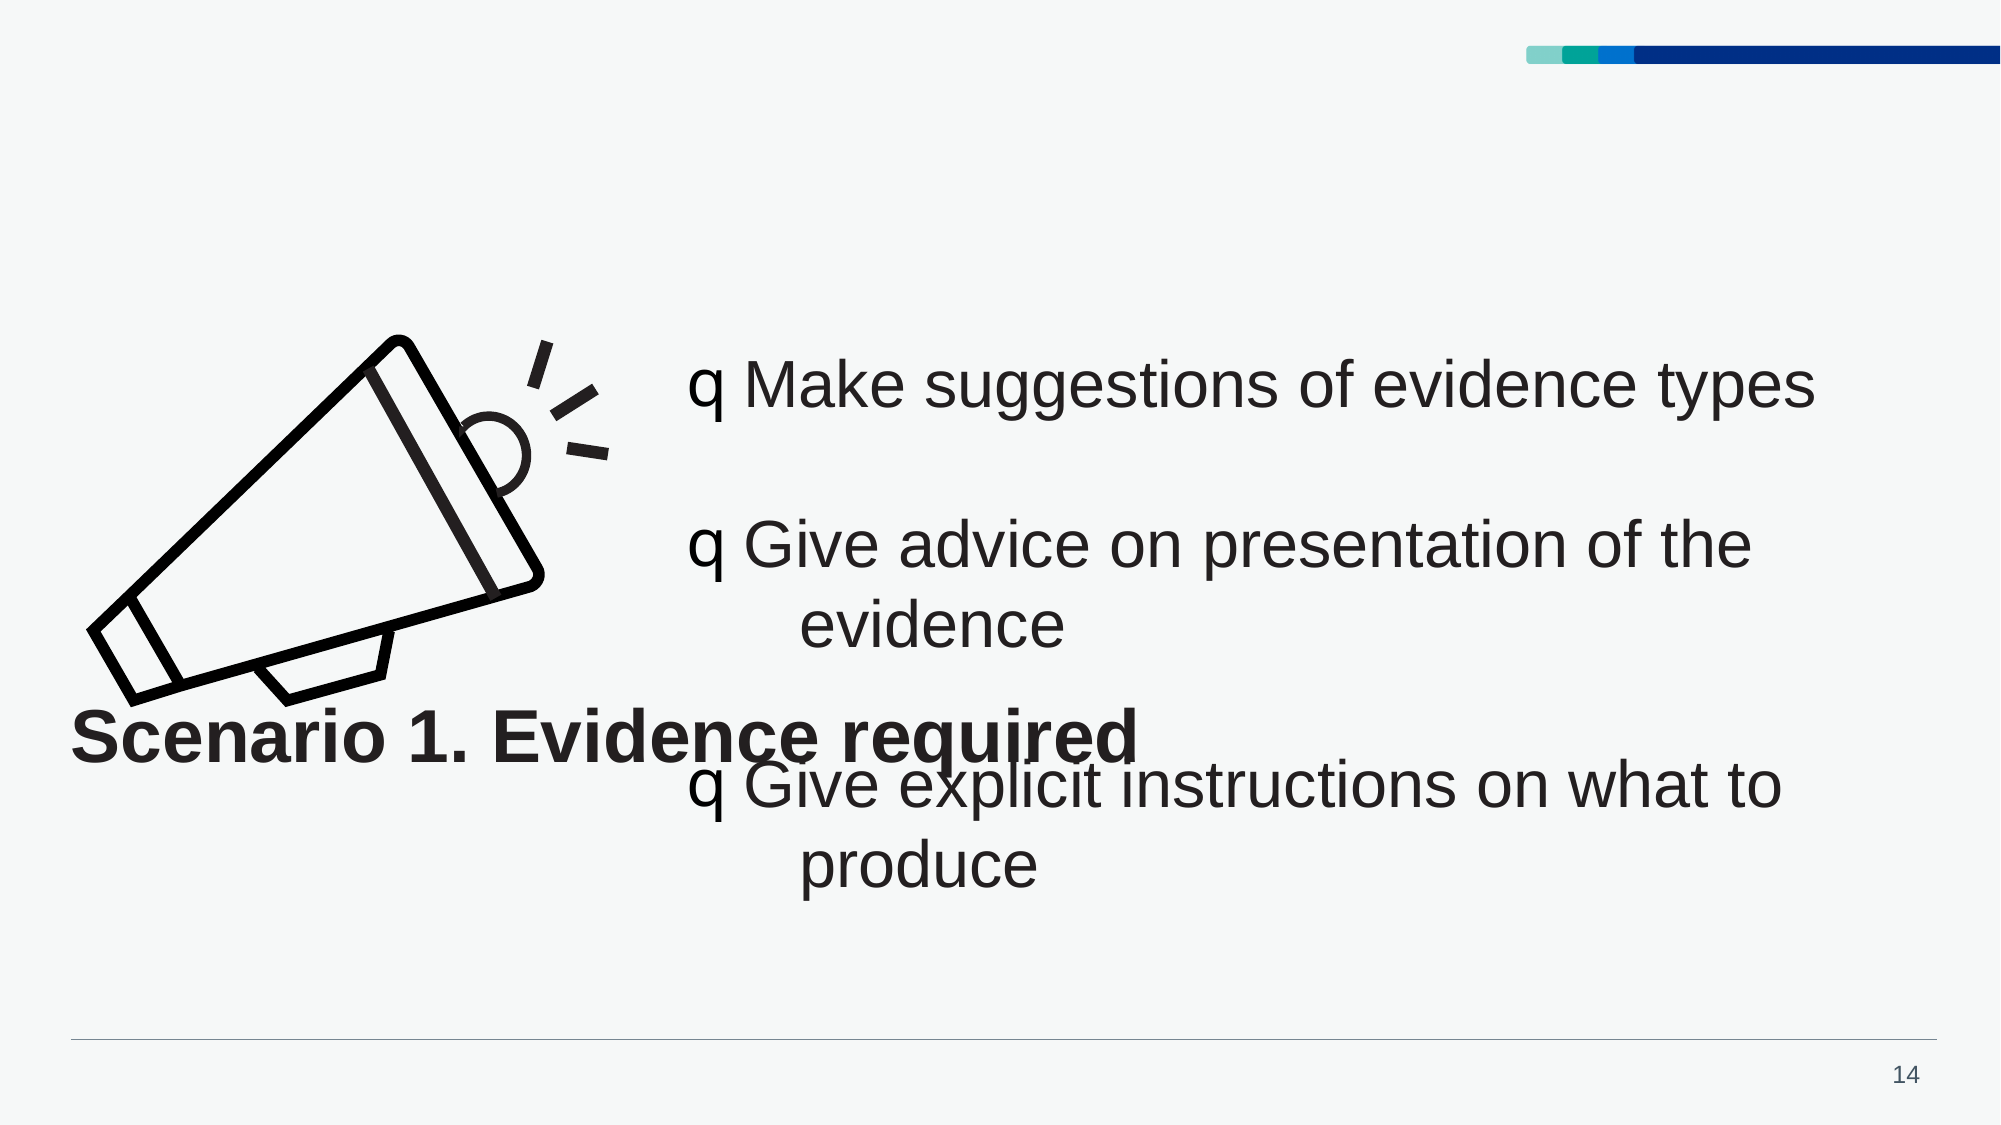

Make suggestions of evidence types
Give advice on presentation of the evidence
Give explicit instructions on what to produce
# Scenario 1. Evidence required